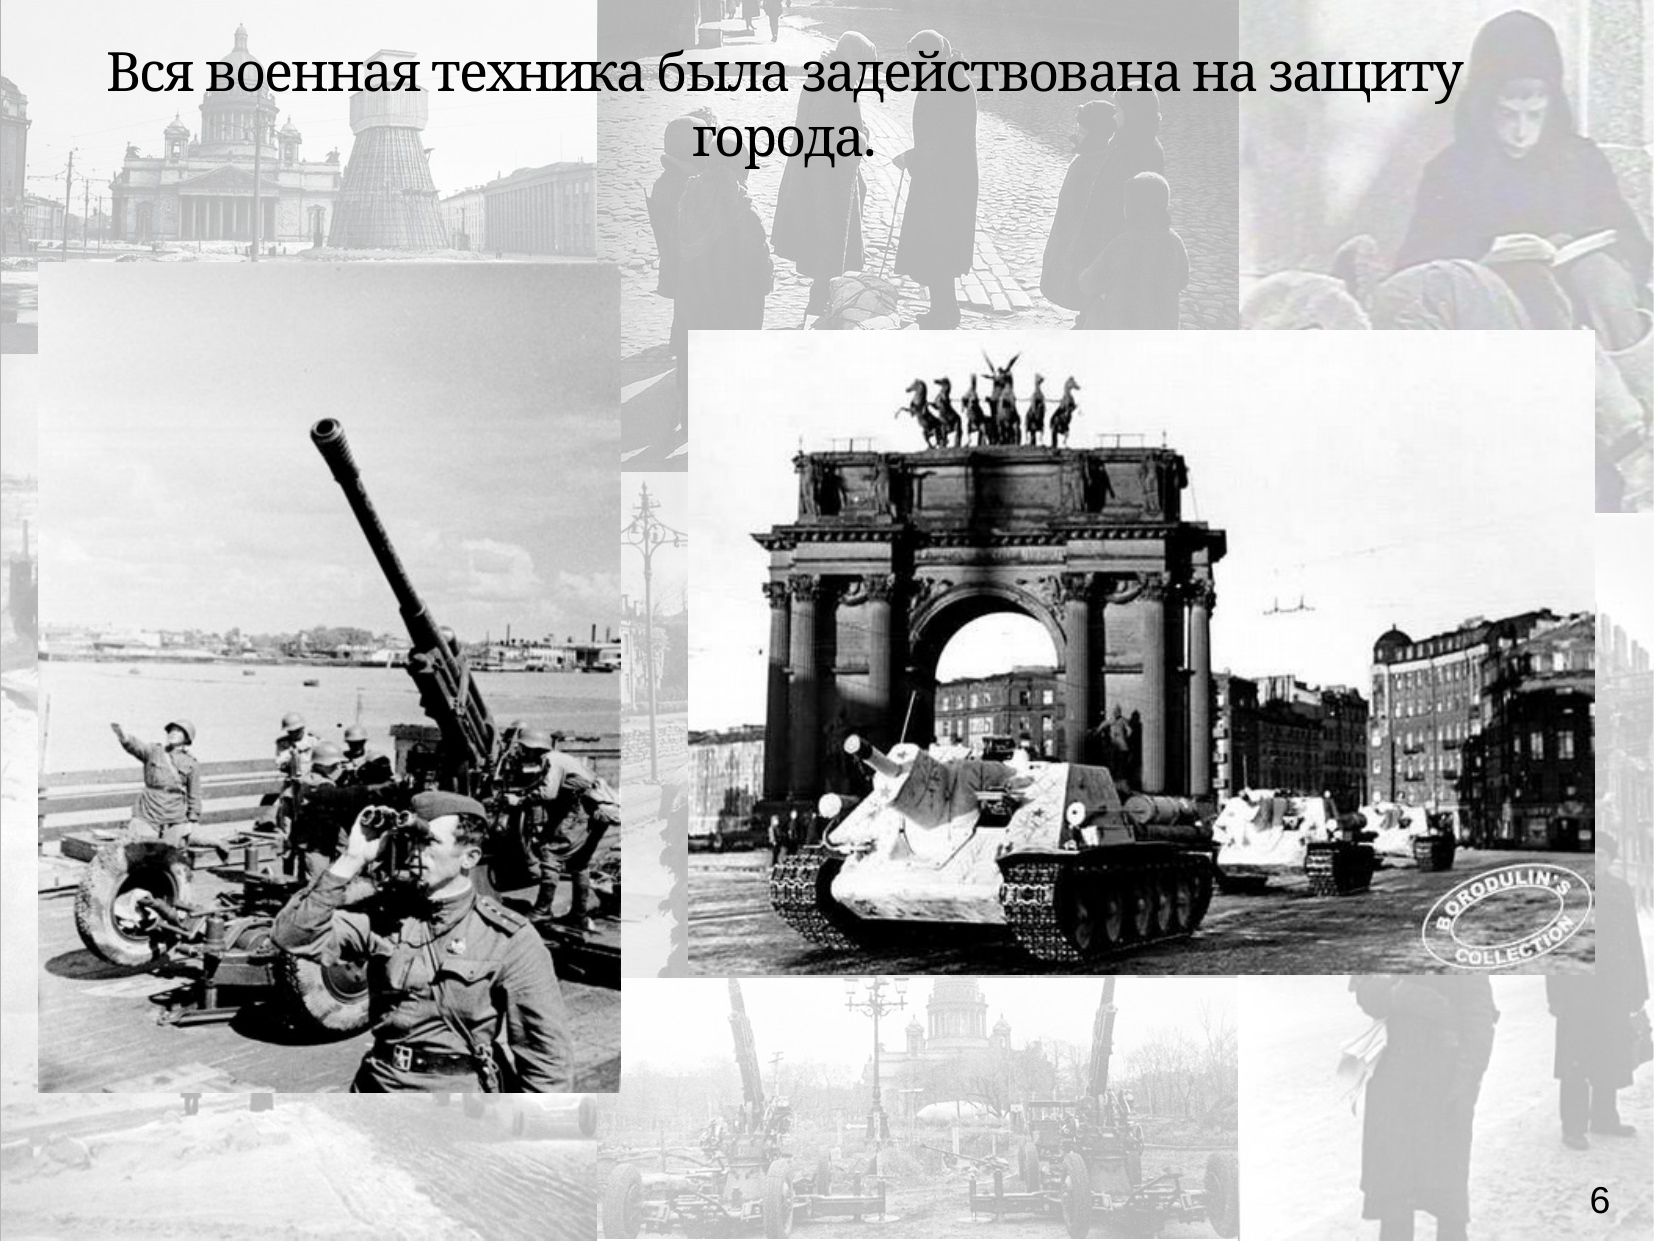

Вся военная техника была задействована на защиту города.